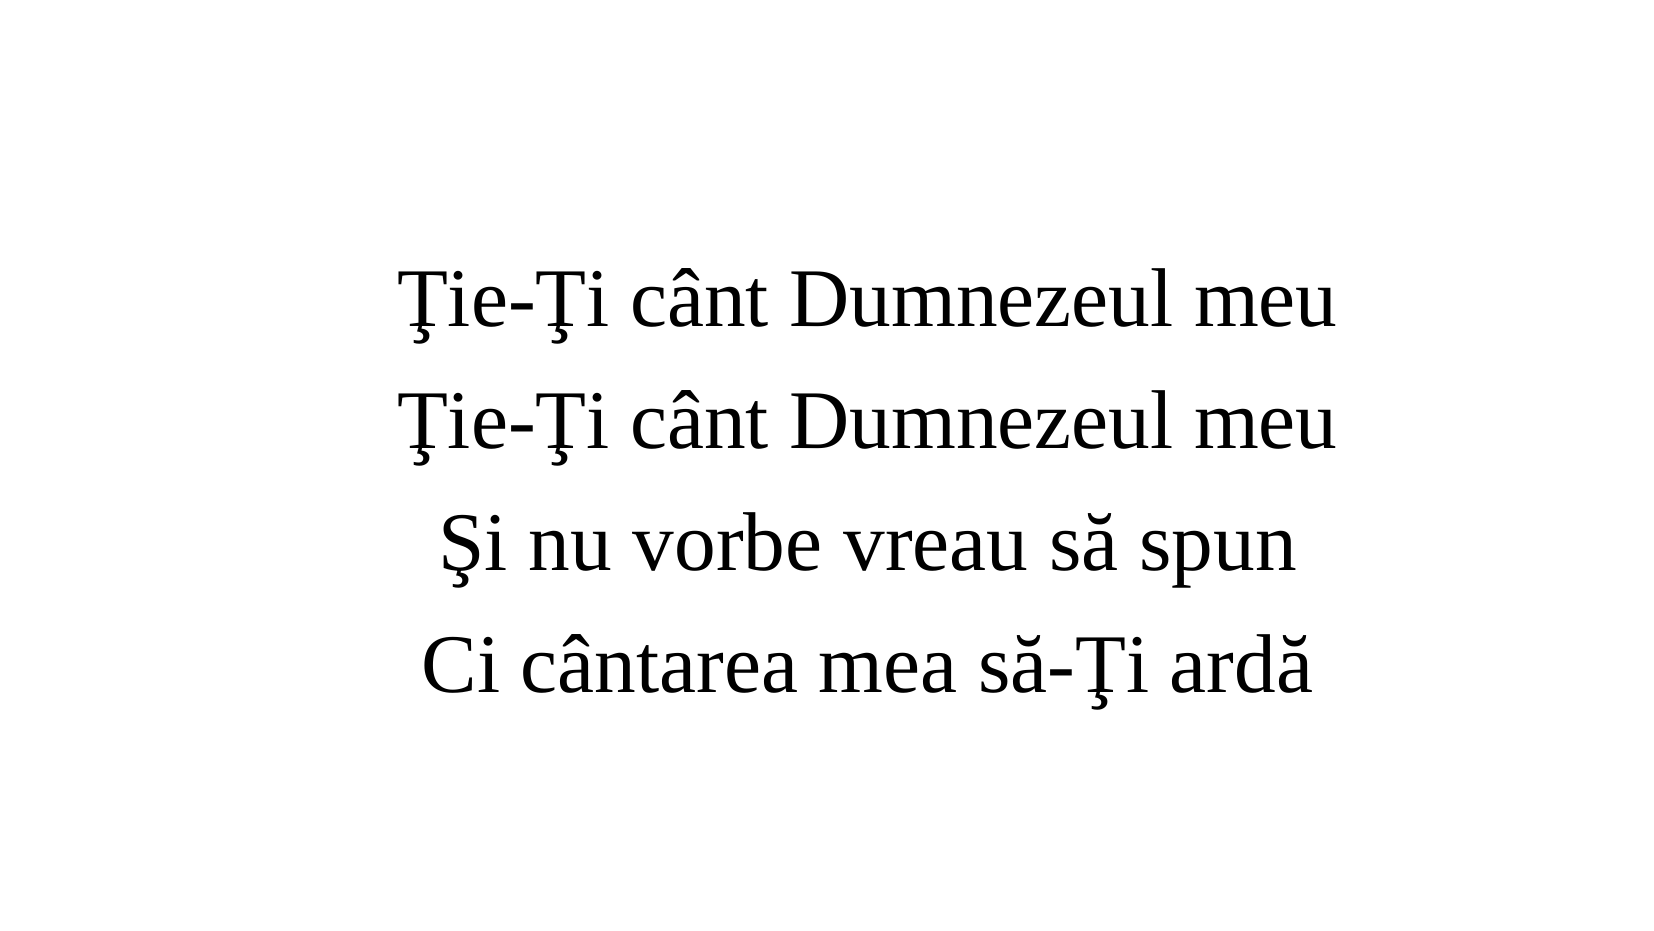

# Ţie-Ţi cânt Dumnezeul meu
Ţie-Ţi cânt Dumnezeul meu
Şi nu vorbe vreau să spun
Ci cântarea mea să-Ţi ardă